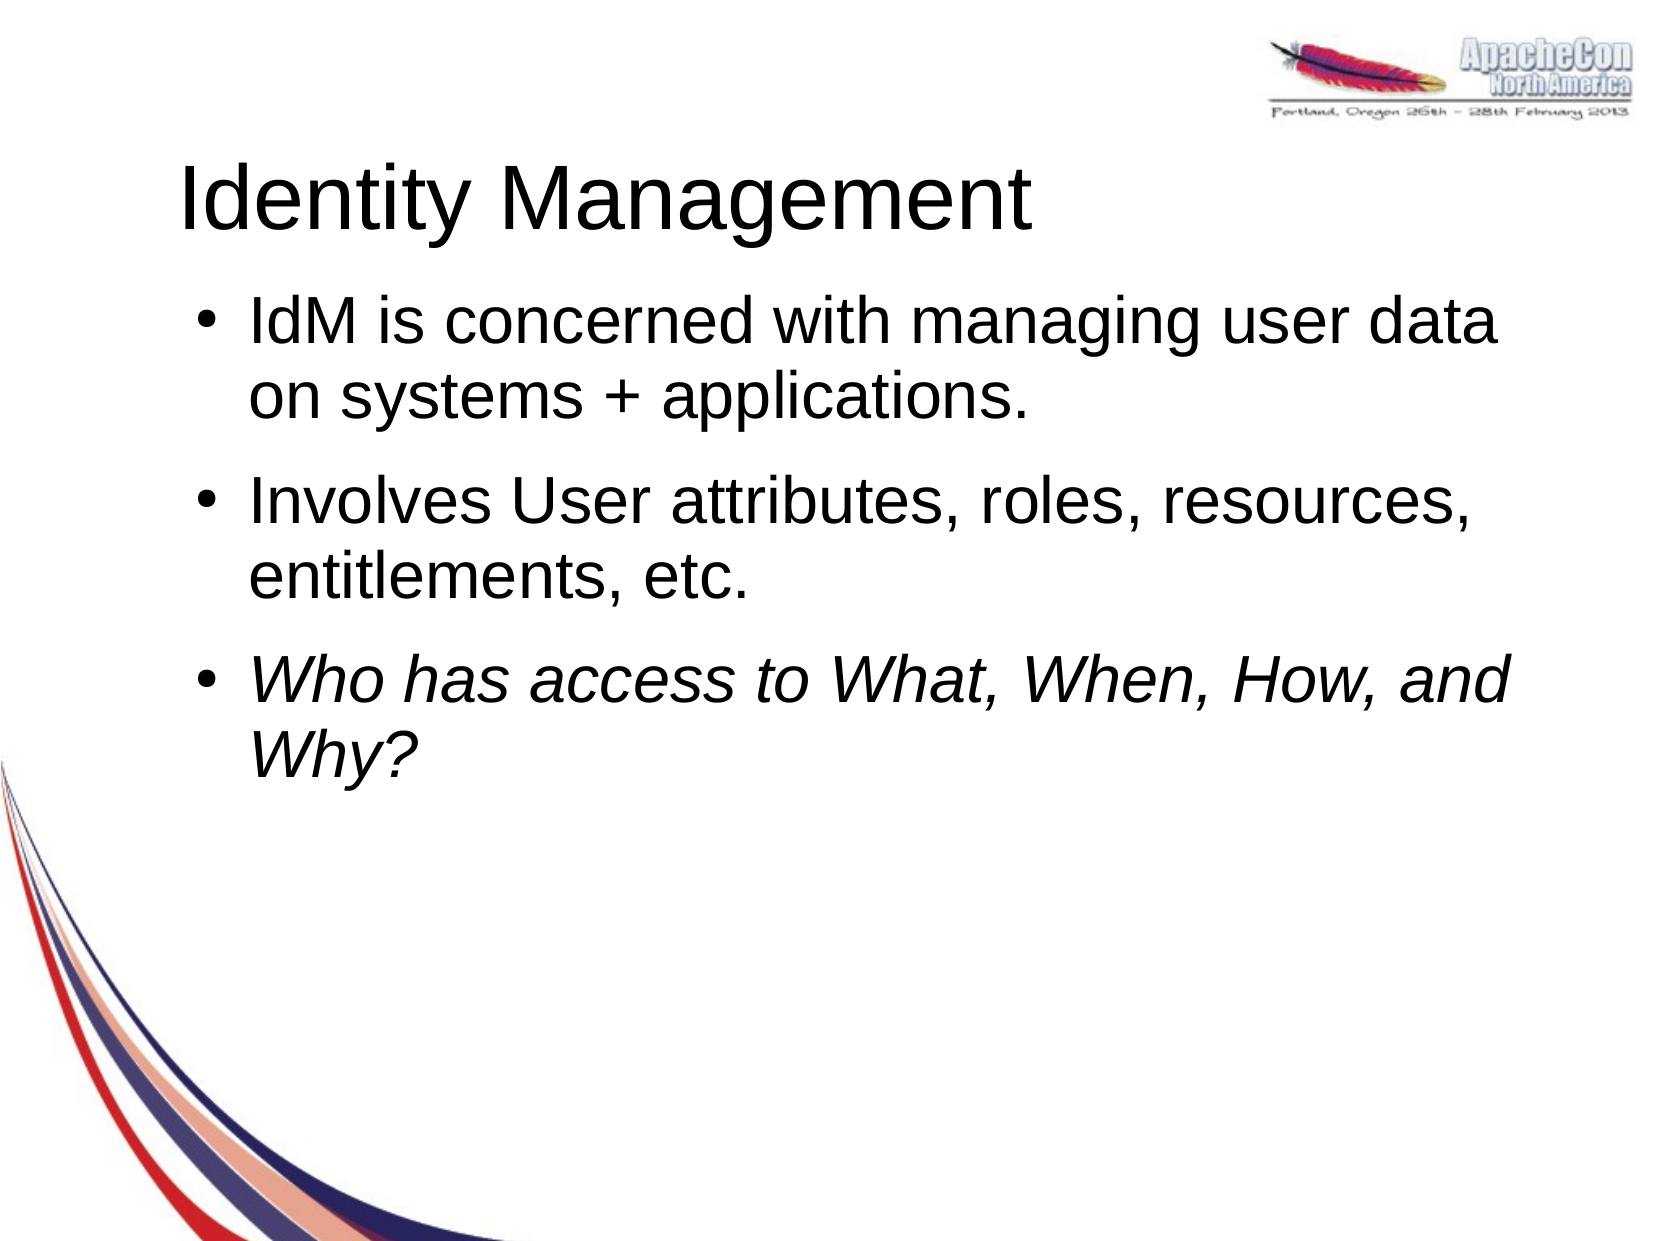

# Identity Management
IdM is concerned with managing user data on systems + applications.
Involves User attributes, roles, resources, entitlements, etc.
Who has access to What, When, How, and Why?